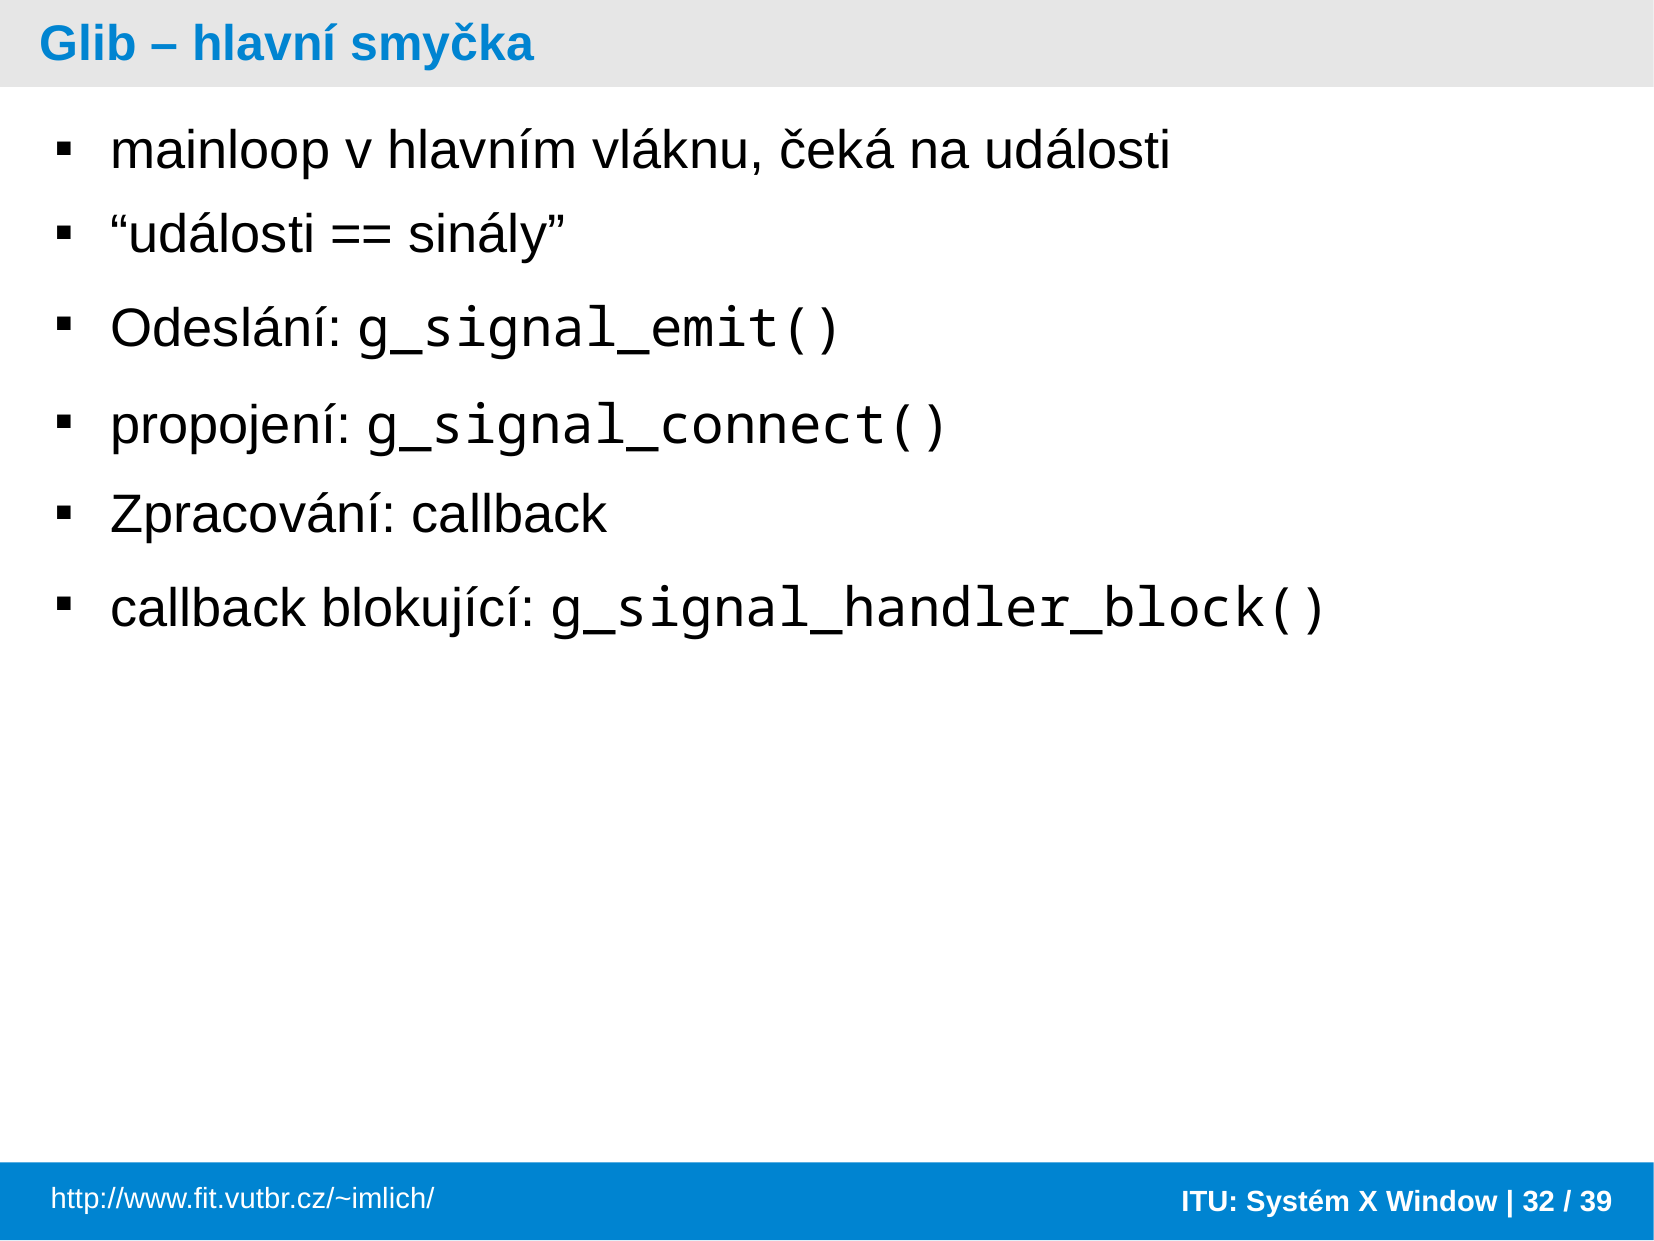

# Glib – hlavní smyčka
mainloop v hlavním vláknu, čeká na události
“události == sinály”
Odeslání: g_signal_emit()
propojení: g_signal_connect()
Zpracování: callback
callback blokující: g_signal_handler_block()